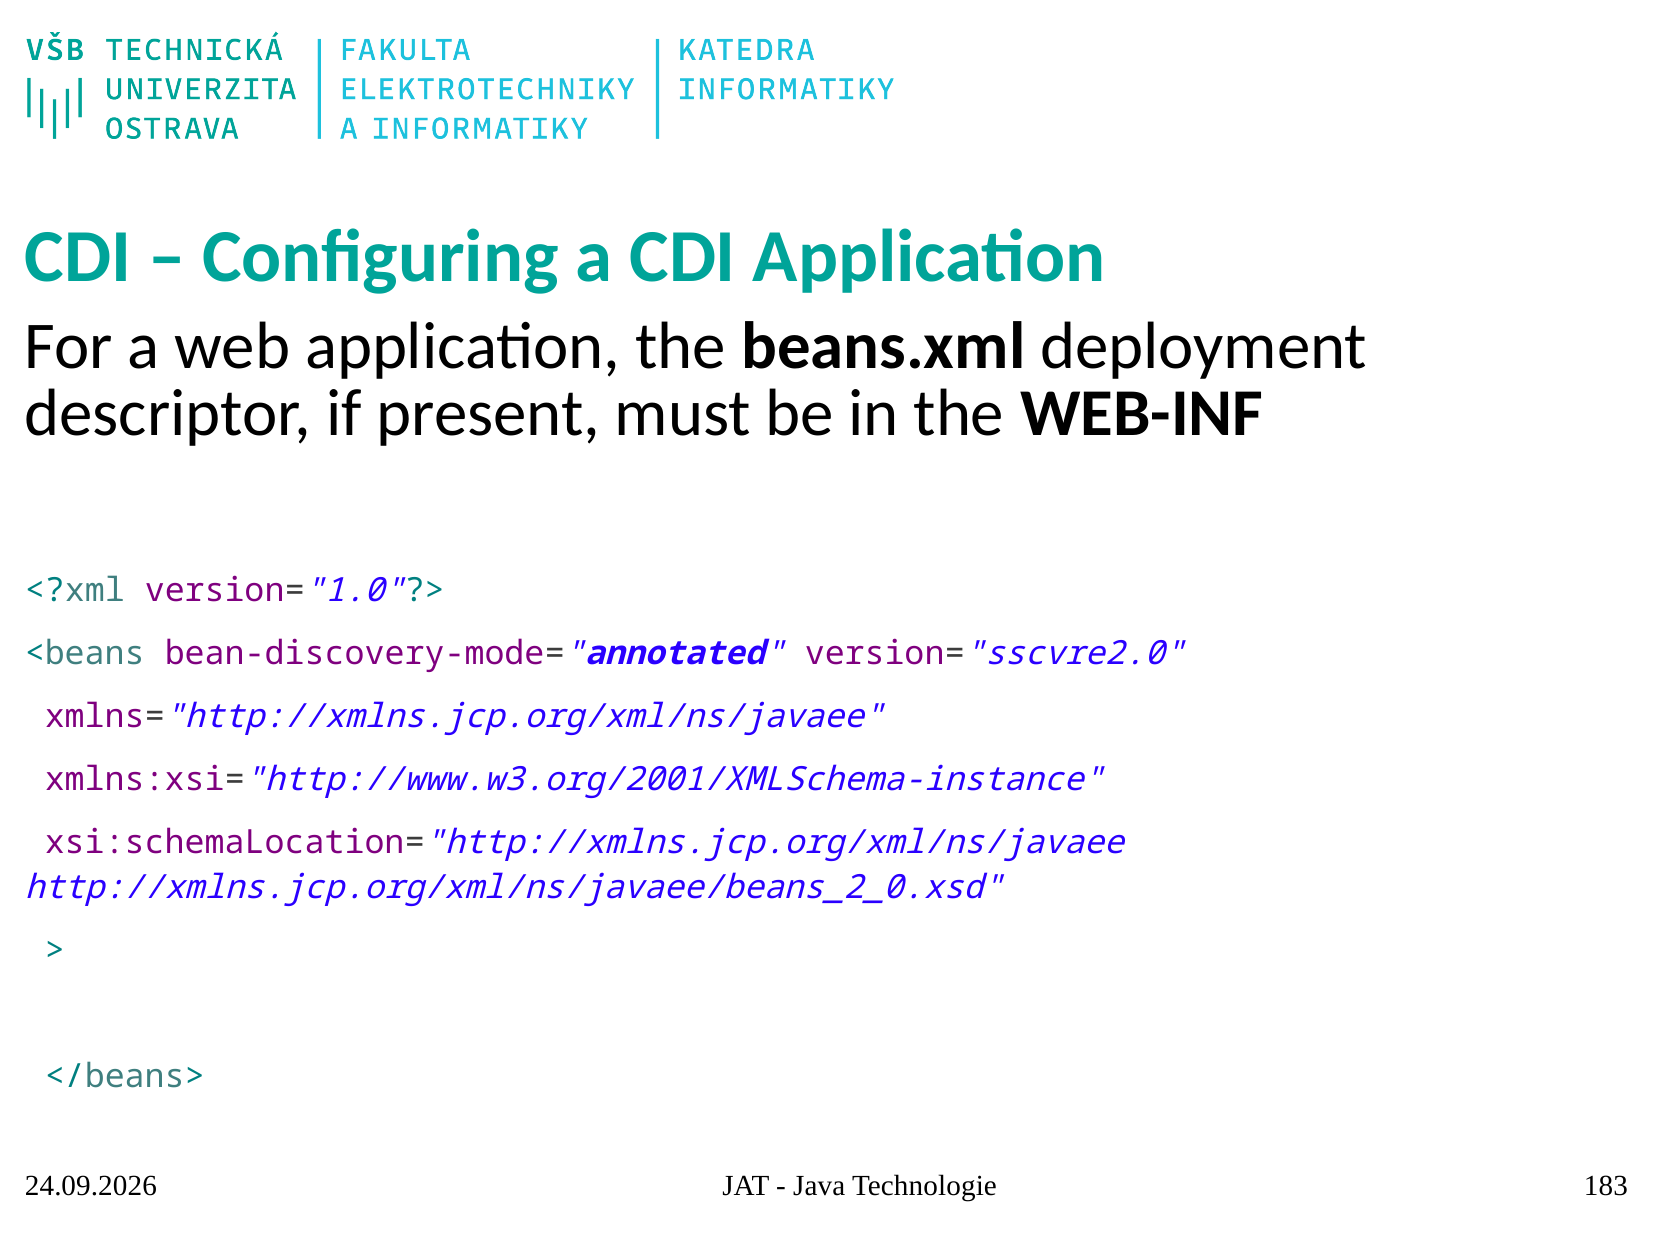

# CDI – Configuring a CDI Application
For a web application, the beans.xml deployment descriptor, if present, must be in the WEB-INF
<?xml version="1.0"?>
<beans bean-discovery-mode="annotated" version="sscvre2.0"
 xmlns="http://xmlns.jcp.org/xml/ns/javaee"
 xmlns:xsi="http://www.w3.org/2001/XMLSchema-instance"
 xsi:schemaLocation="http://xmlns.jcp.org/xml/ns/javaee http://xmlns.jcp.org/xml/ns/javaee/beans_2_0.xsd"
 >
 </beans>
JAT - Java Technologie
183